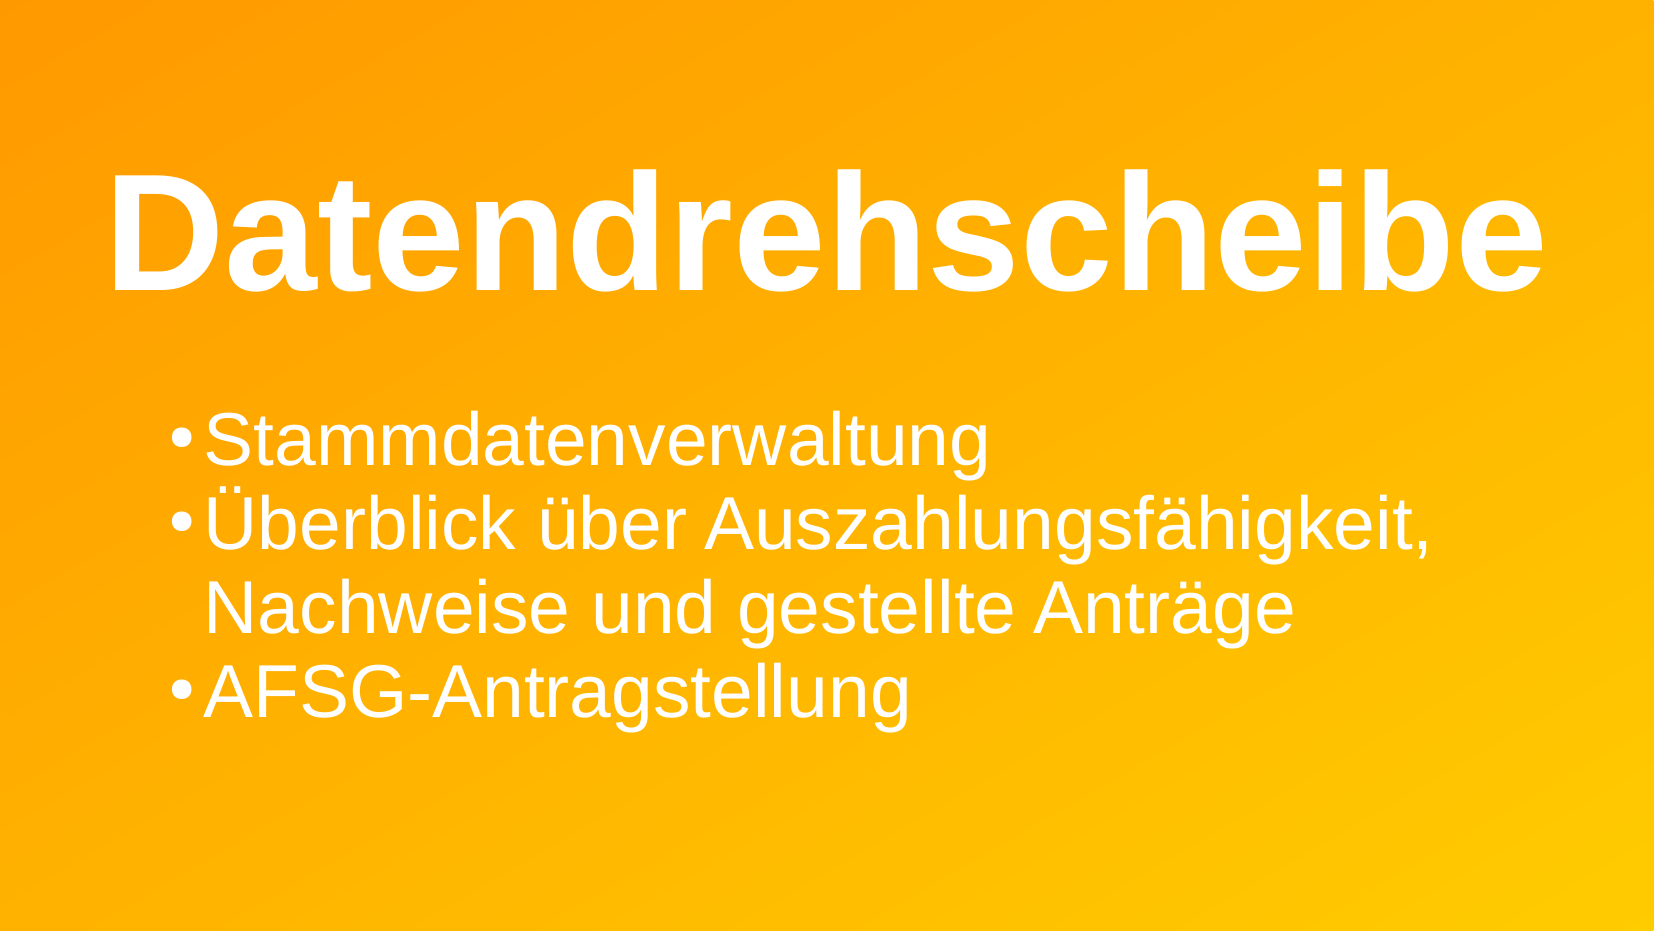

# Datendrehscheibe
Stammdatenverwaltung
Überblick über Auszahlungsfähigkeit, Nachweise und gestellte Anträge
AFSG-Antragstellung